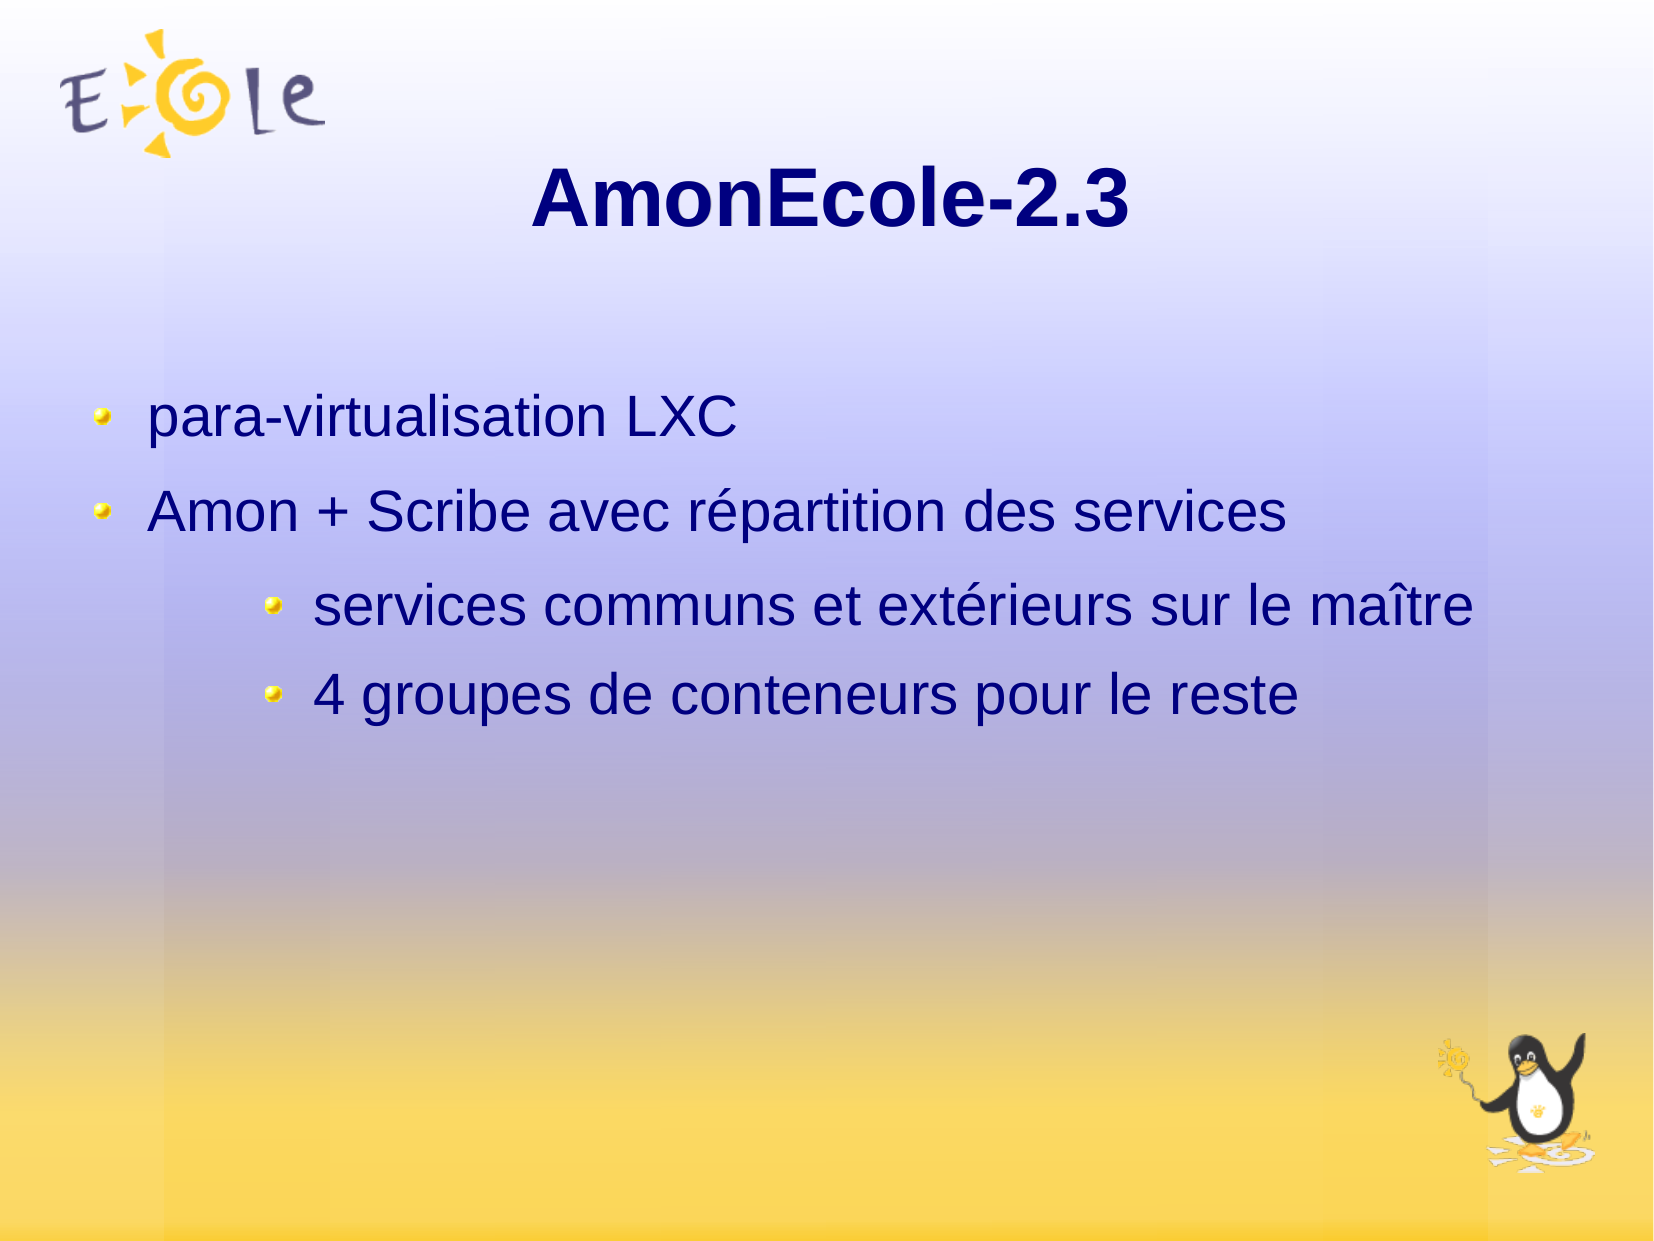

AmonEcole-2.3
# para-virtualisation LXC
Amon + Scribe avec répartition des services
services communs et extérieurs sur le maître
4 groupes de conteneurs pour le reste